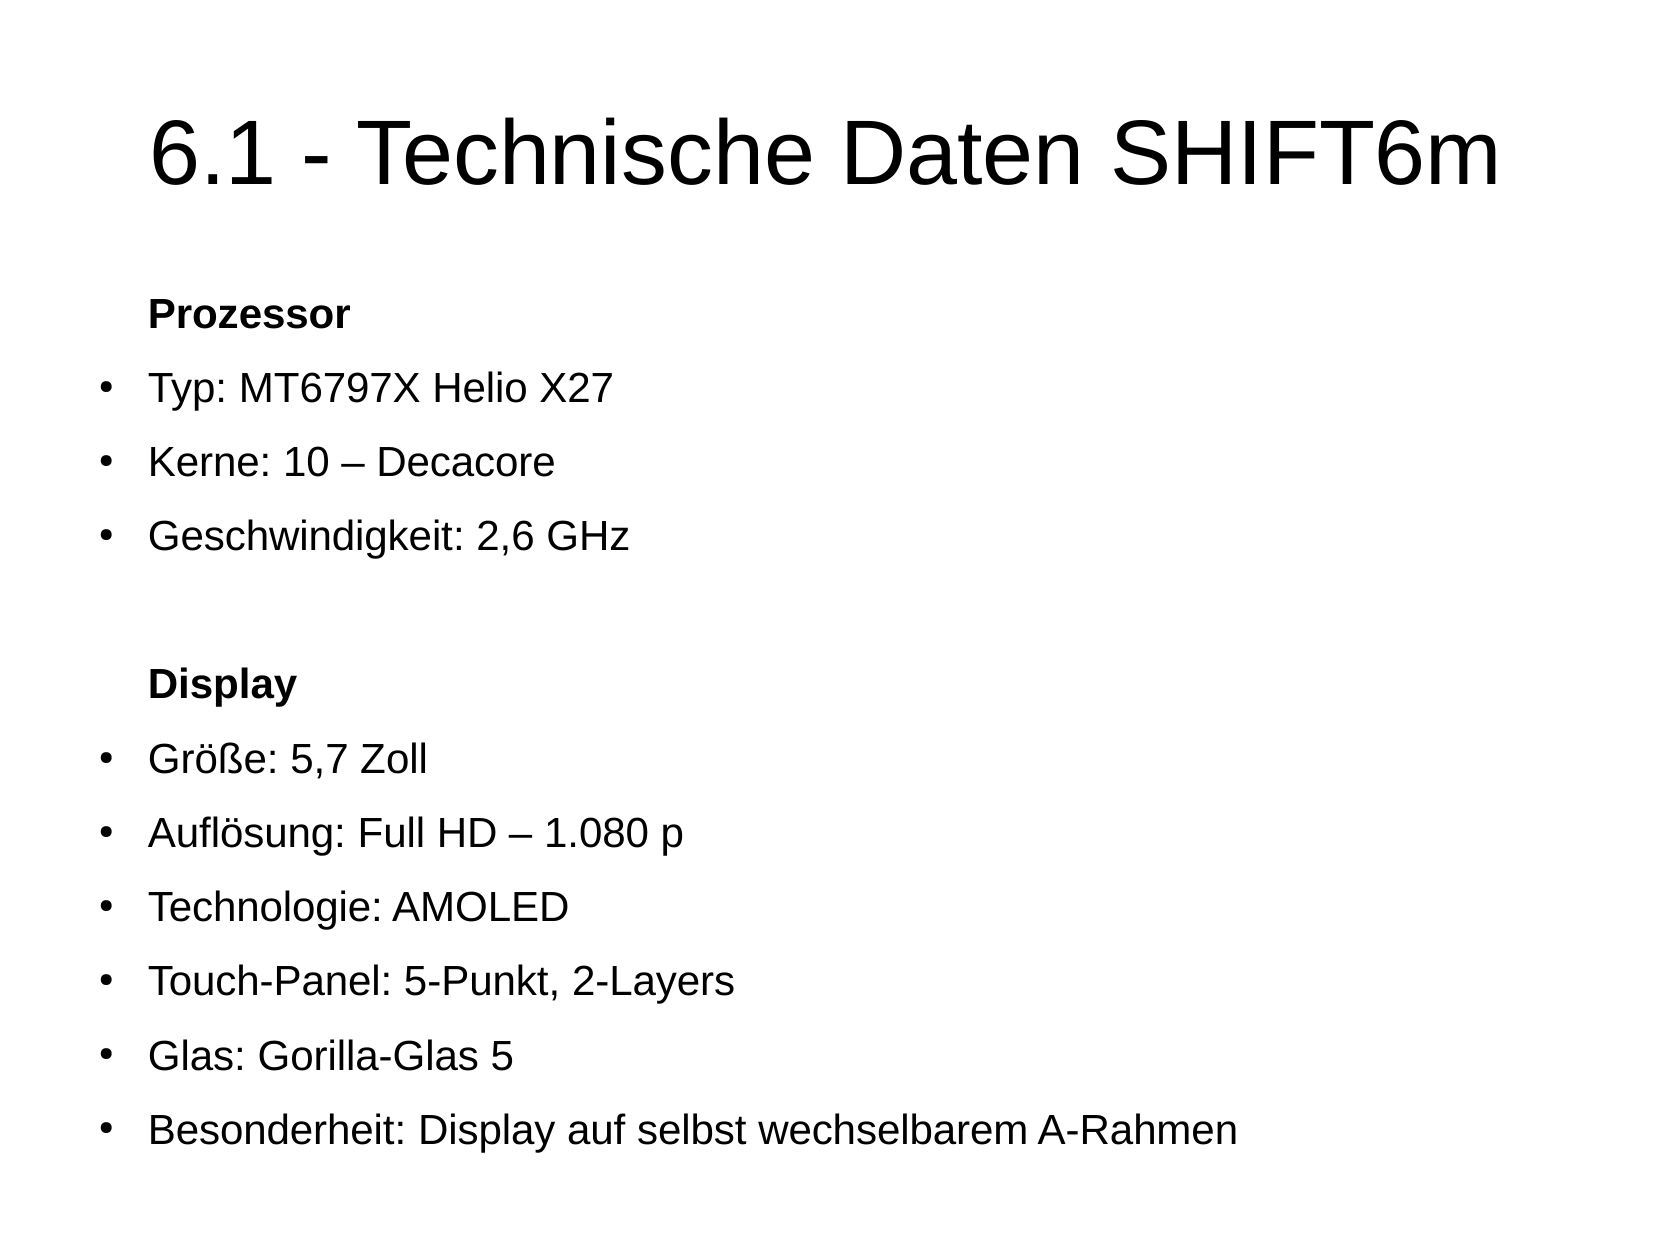

# 6.1 - Technische Daten SHIFT6m
Prozessor
Typ: MT6797X Helio X27
Kerne: 10 – Decacore
Geschwindigkeit: 2,6 GHz
Display
Größe: 5,7 Zoll
Auflösung: Full HD – 1.080 p
Technologie: AMOLED
Touch-Panel: 5-Punkt, 2-Layers
Glas: Gorilla-Glas 5
Besonderheit: Display auf selbst wechselbarem A-Rahmen